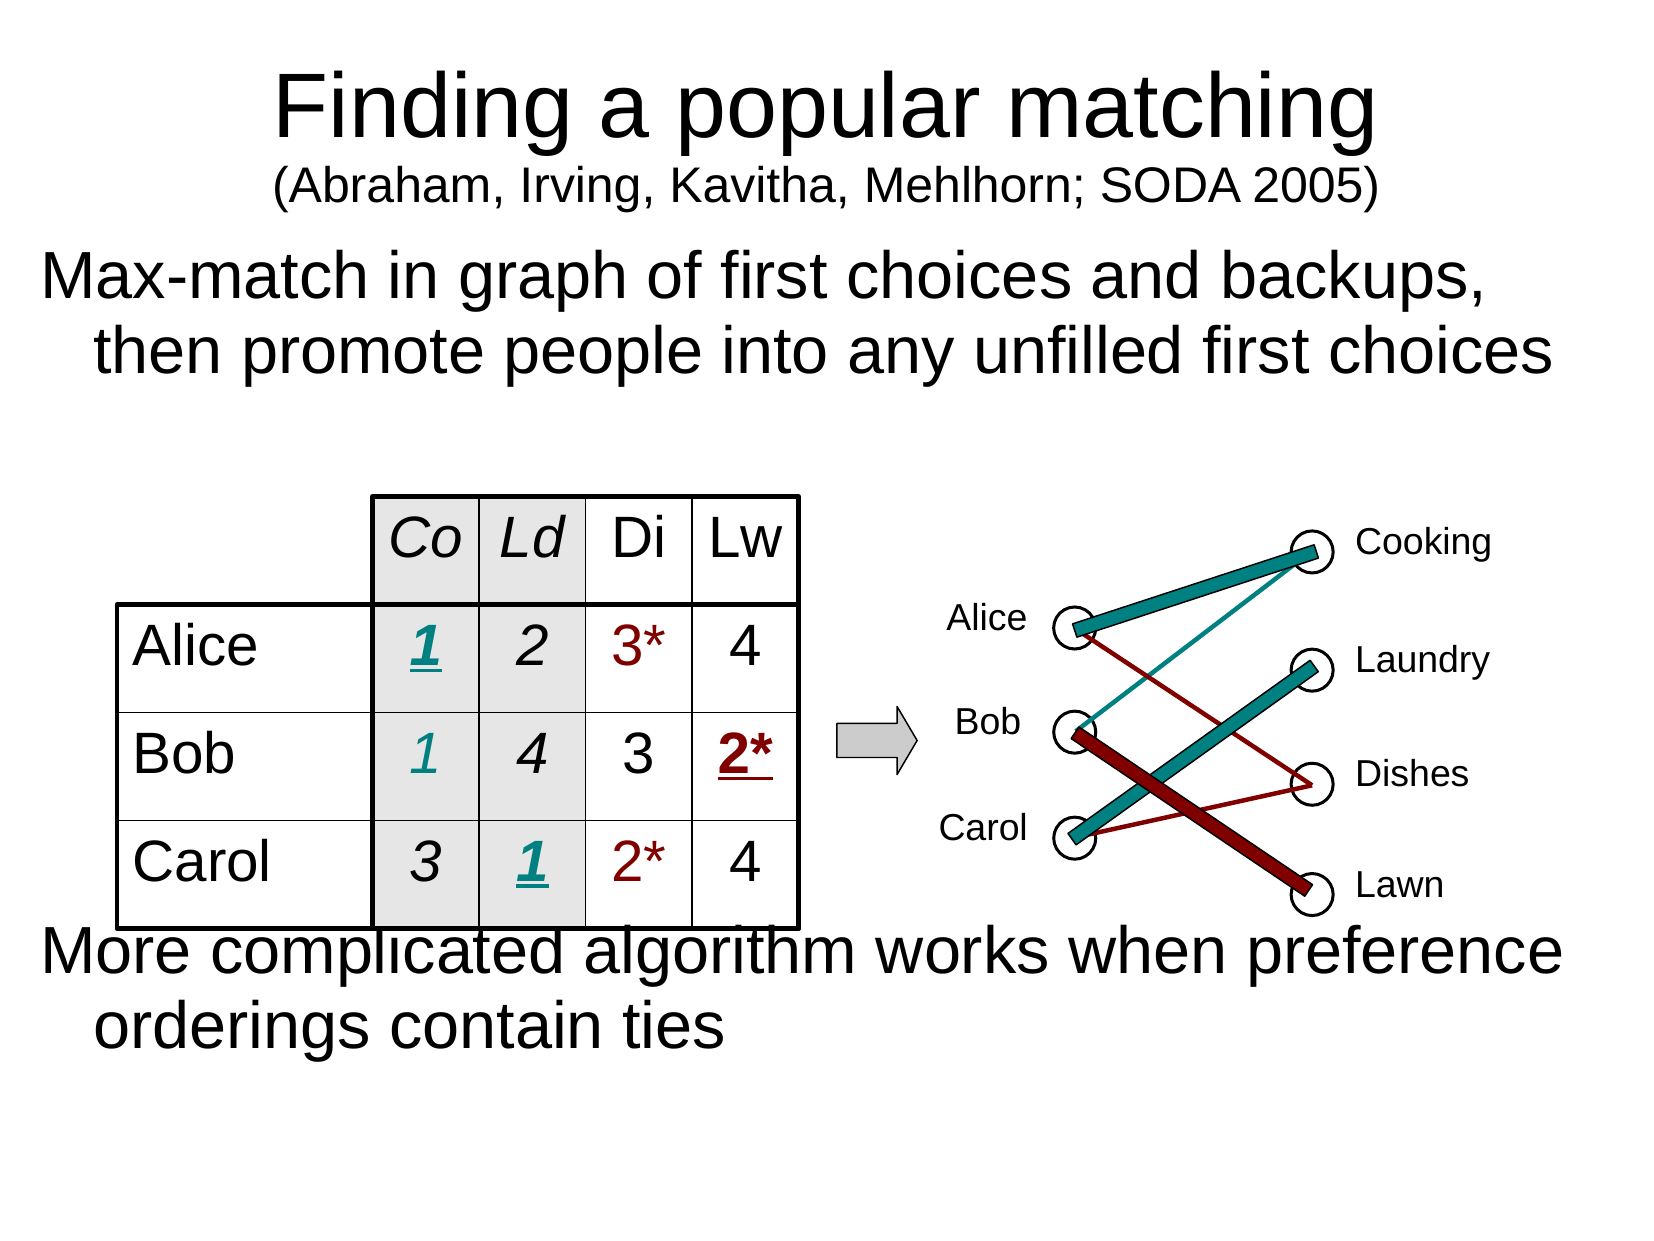

# Finding a popular matching (Abraham, Irving, Kavitha, Mehlhorn; SODA 2005)
Max-match in graph of first choices and backups, then promote people into any unfilled first choices
More complicated algorithm works when preference orderings contain ties
Co
Ld
Di
Lw
Alice
1
2
3*
4
Bob
1
4
3
2*
Carol
3
1
2*
4
Cooking
Alice
Laundry
Bob
Dishes
Carol
Lawn